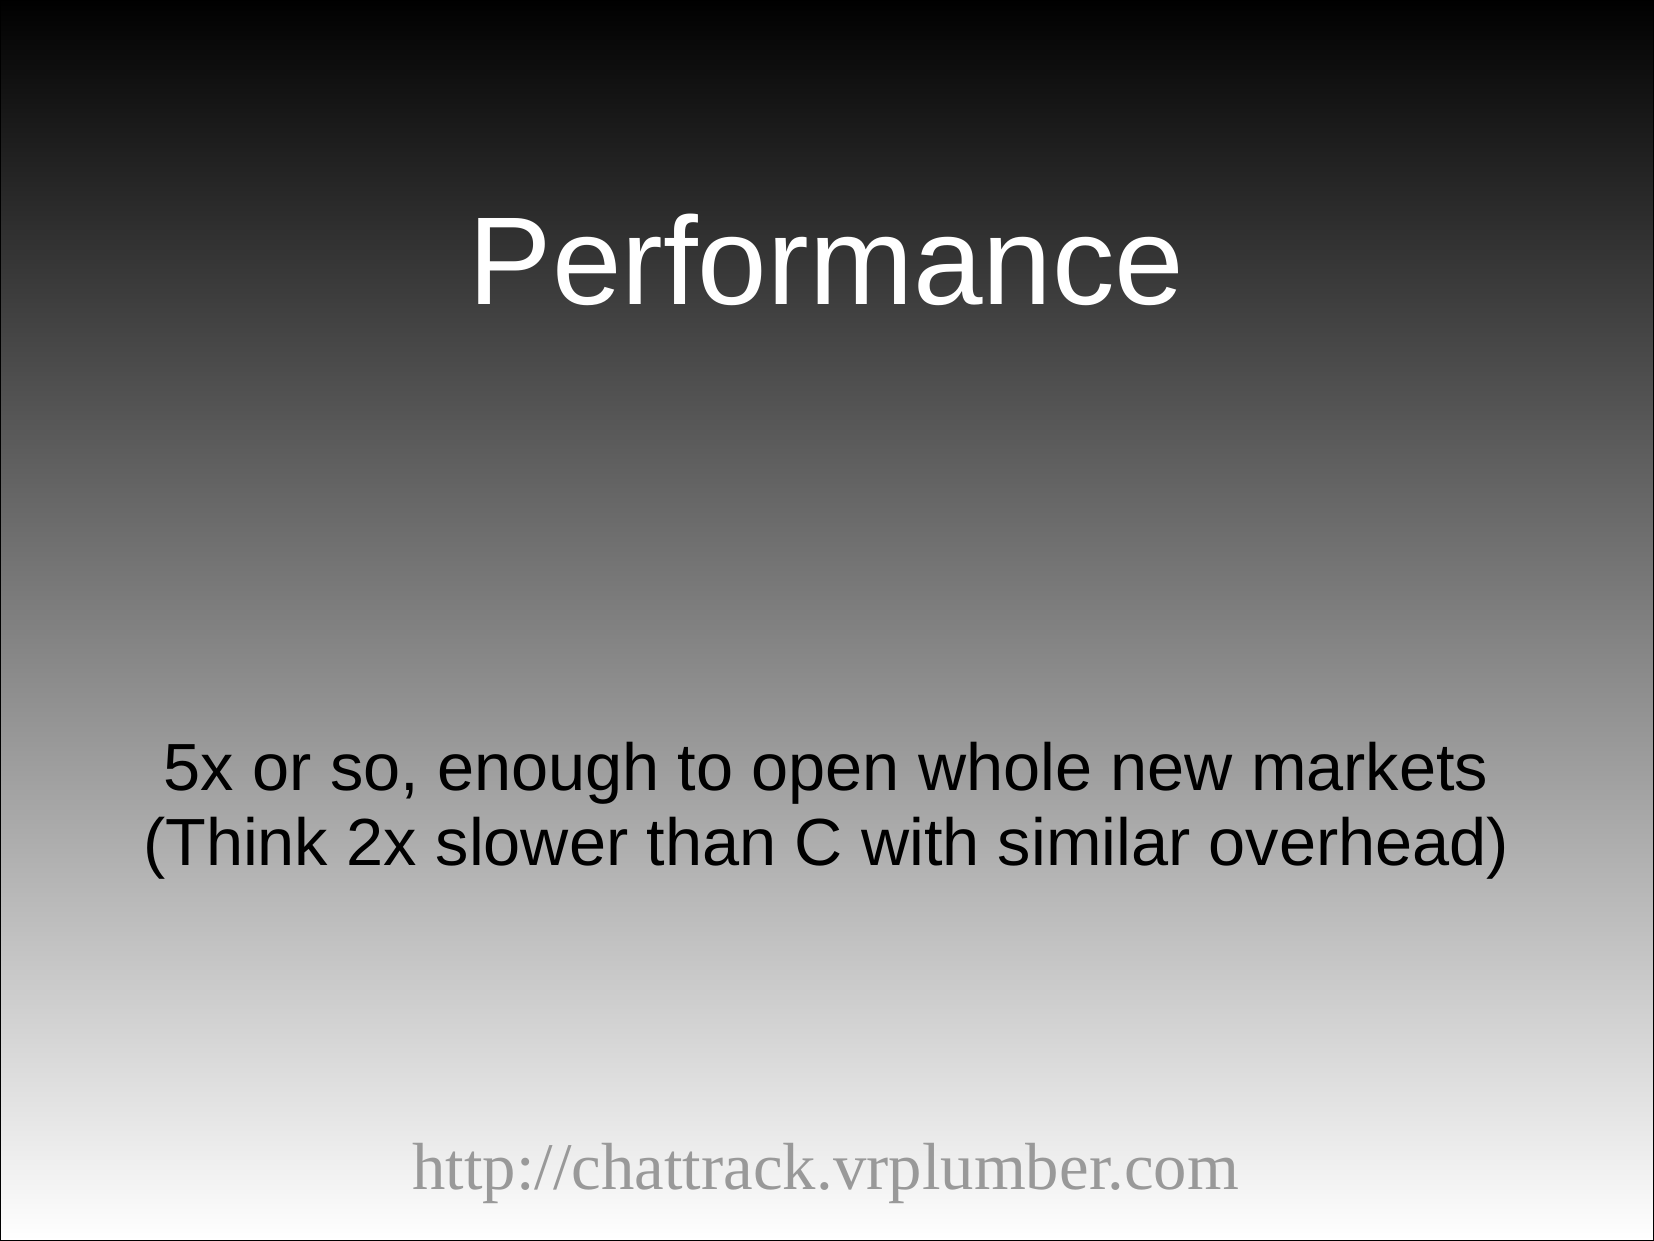

# Performance
5x or so, enough to open whole new markets
(Think 2x slower than C with similar overhead)
http://chattrack.vrplumber.com
21